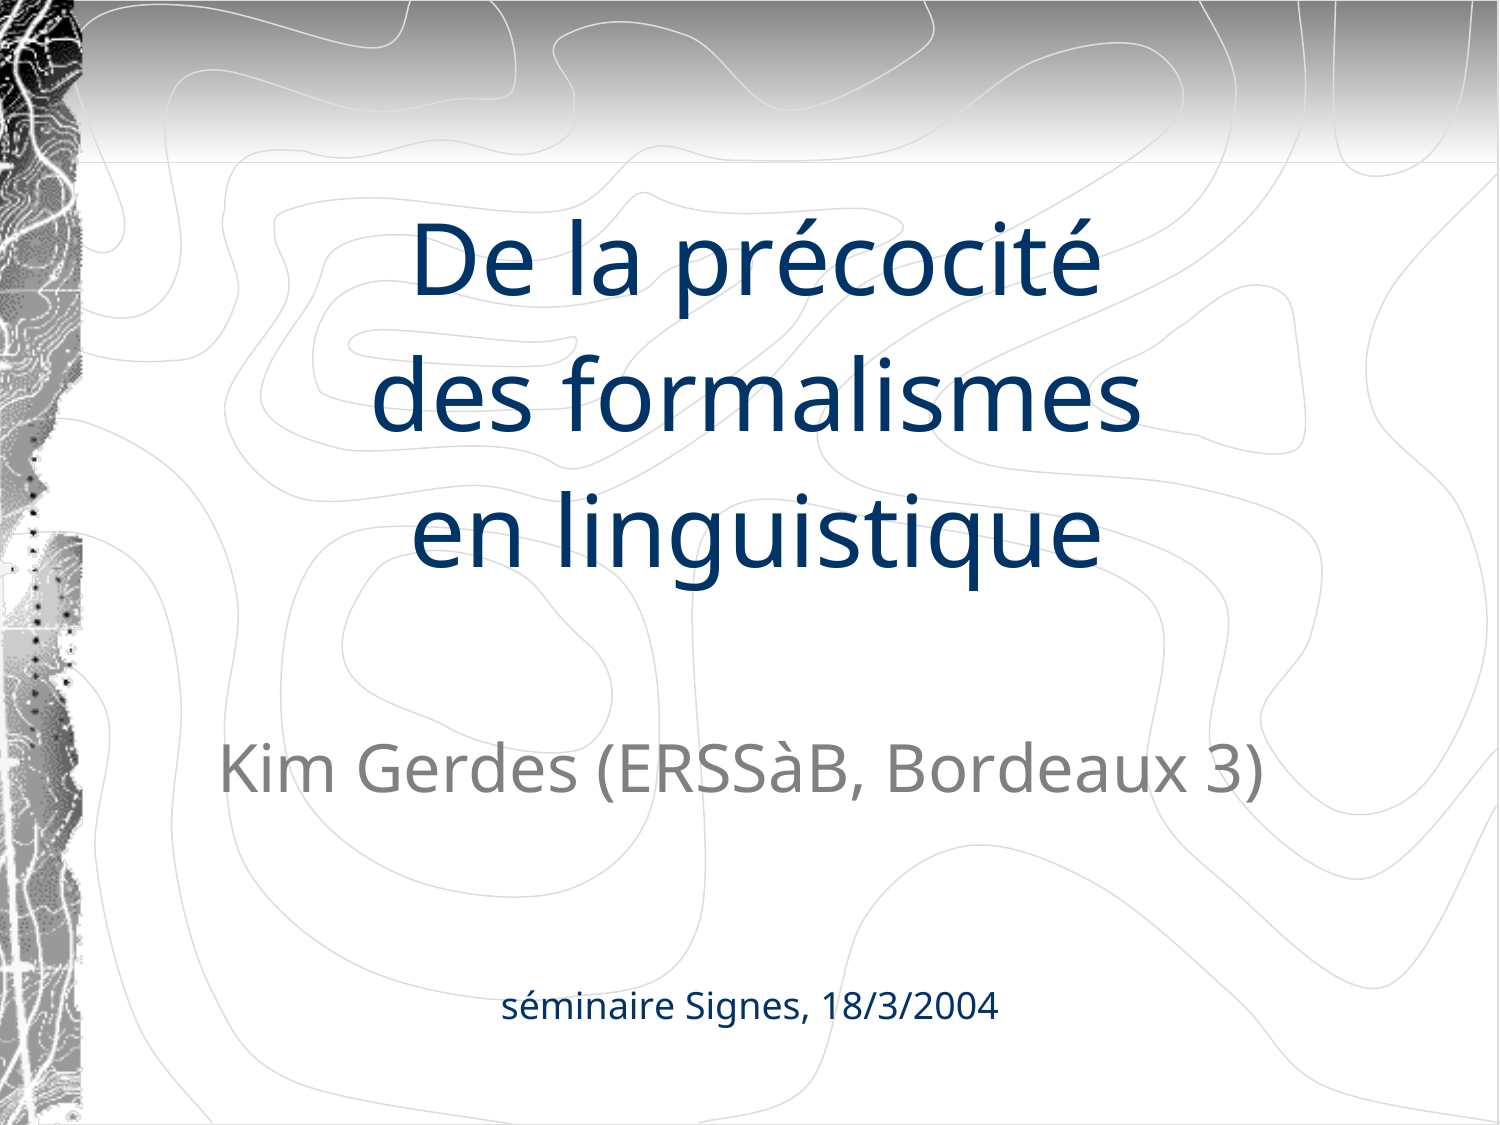

# De la précocité des formalismes en linguistique
Kim Gerdes (ERSSàB, Bordeaux 3)
séminaire Signes, 18/3/2004